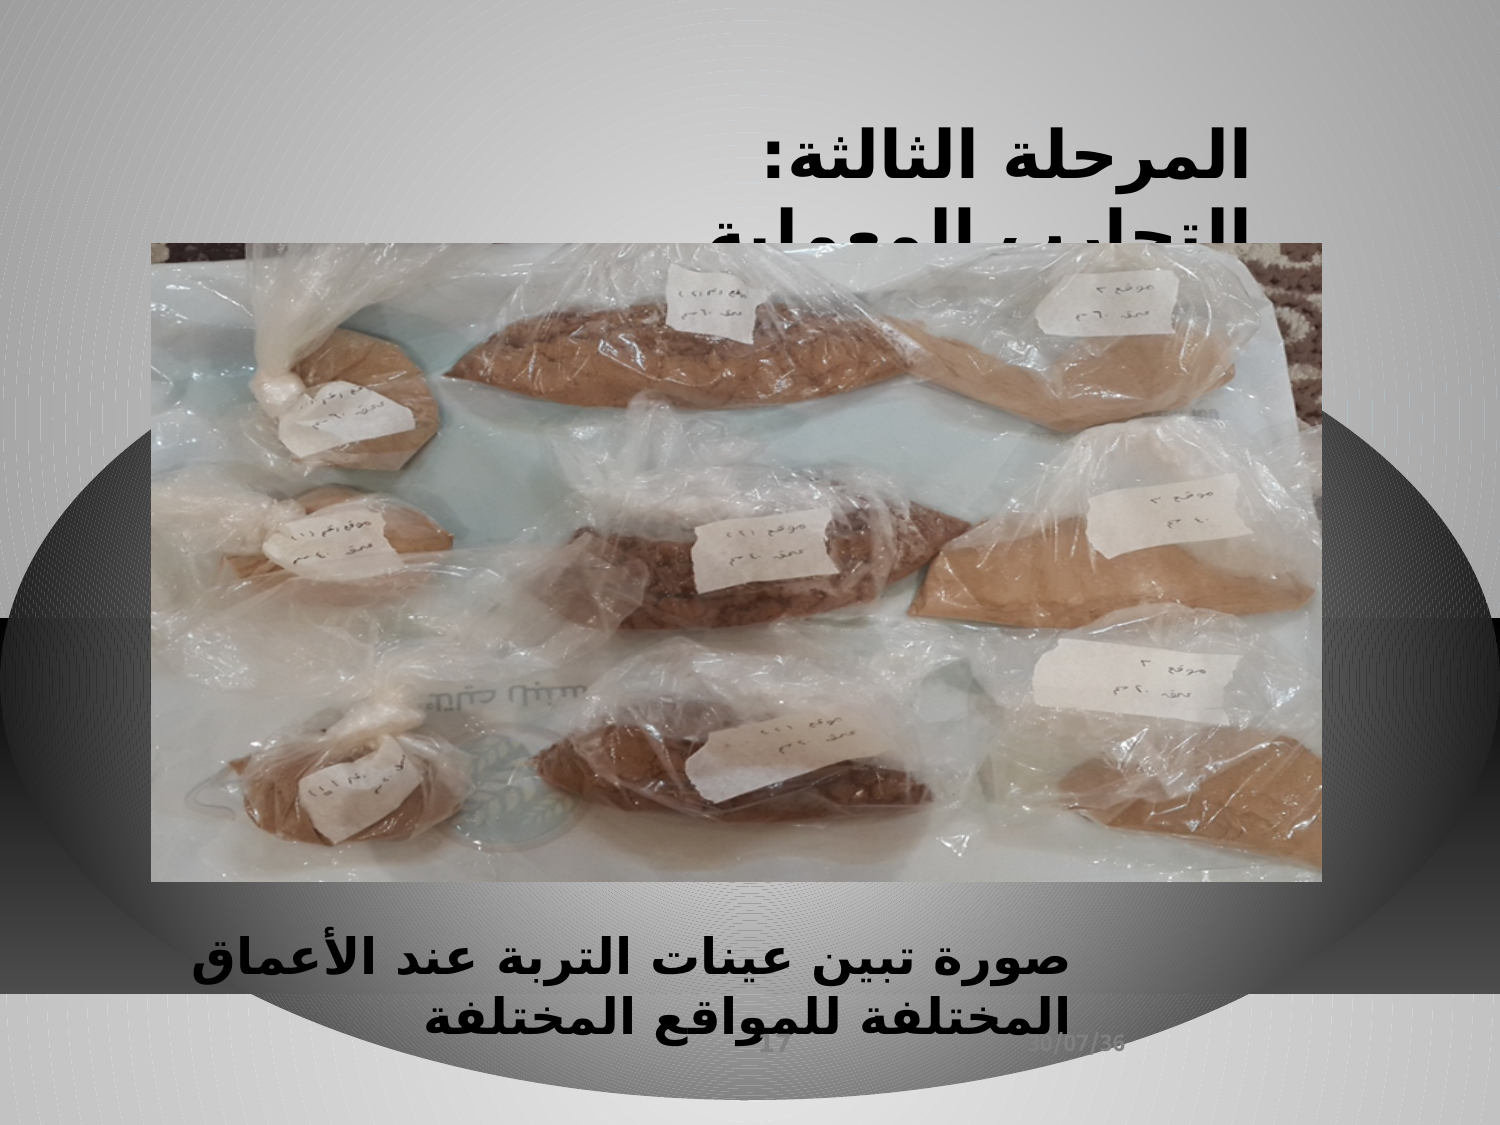

المرحلة الثالثة: التجارب المعملية
صورة تبين عينات التربة عند الأعماق المختلفة للمواقع المختلفة
30/07/36